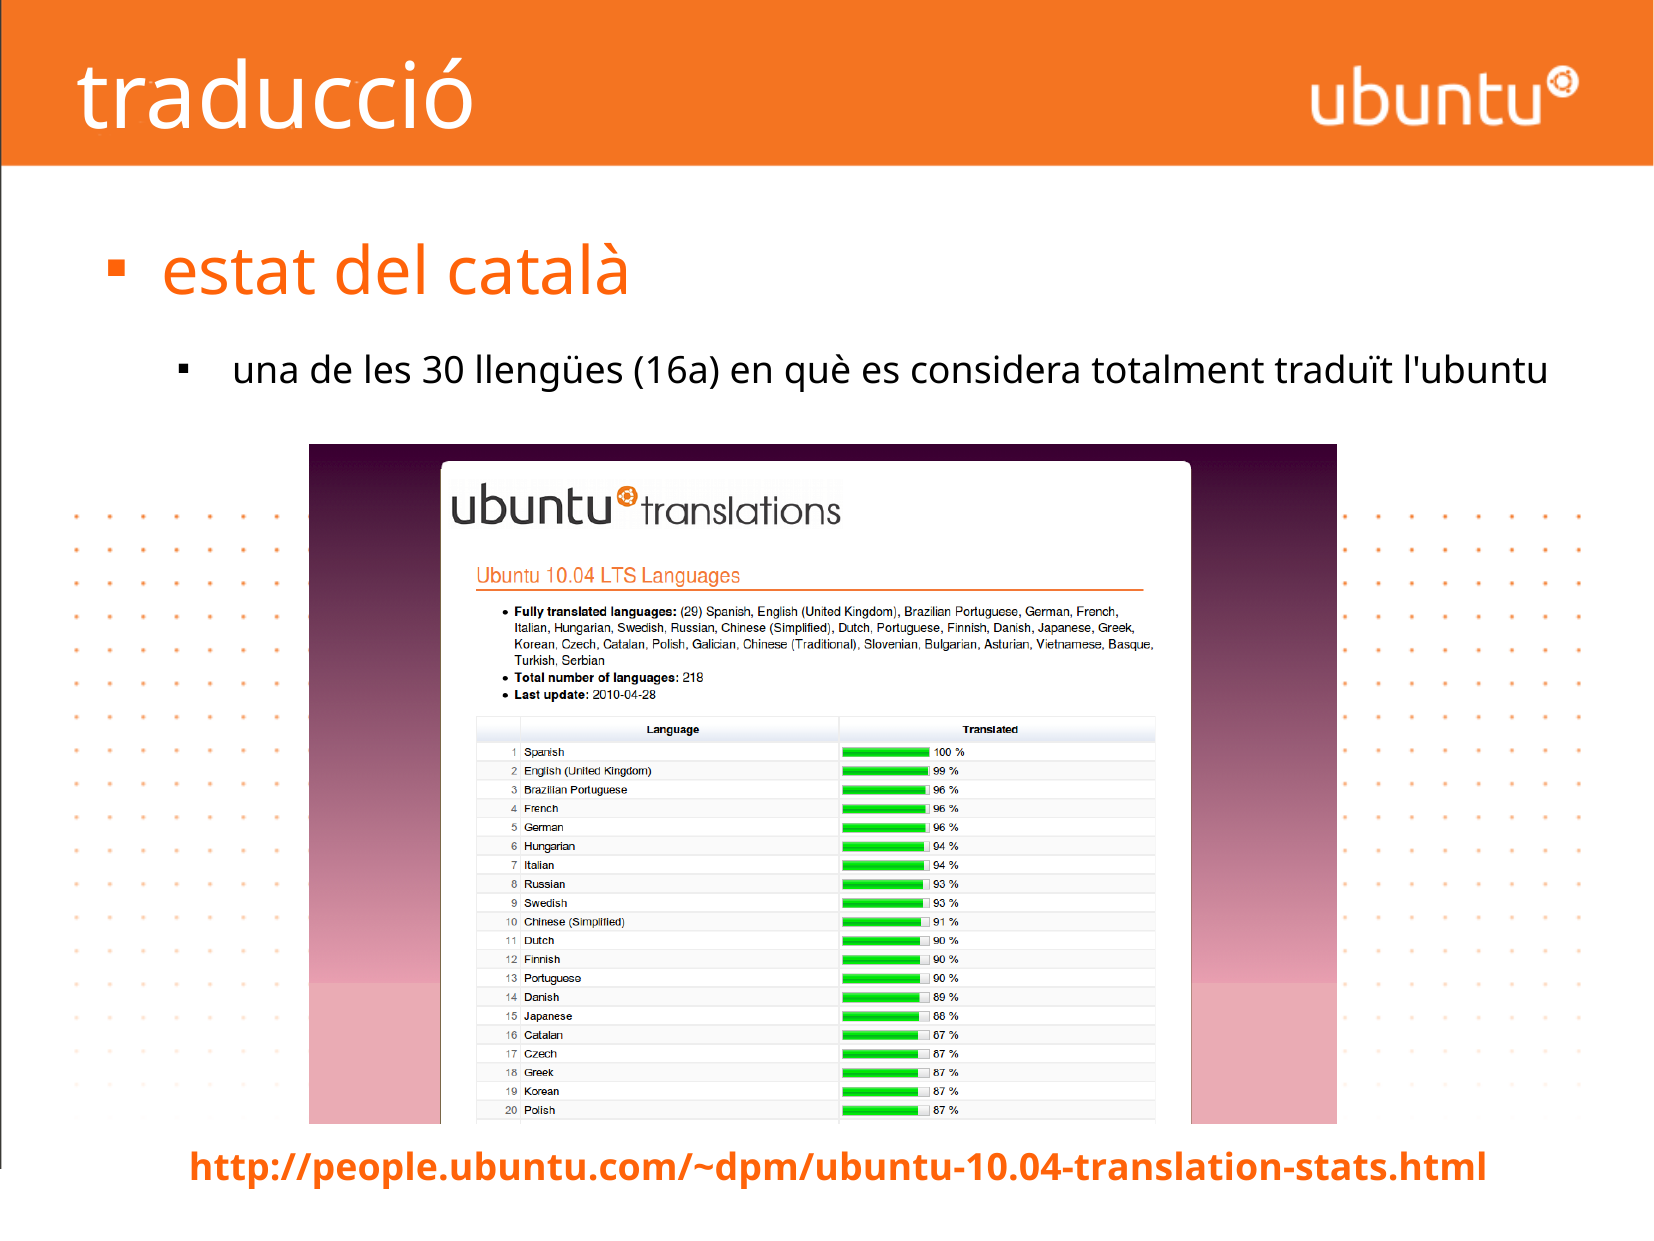

# traducció
estat del català
una de les 30 llengües (16a) en què es considera totalment traduït l'ubuntu
http://people.ubuntu.com/~dpm/ubuntu-10.04-translation-stats.html